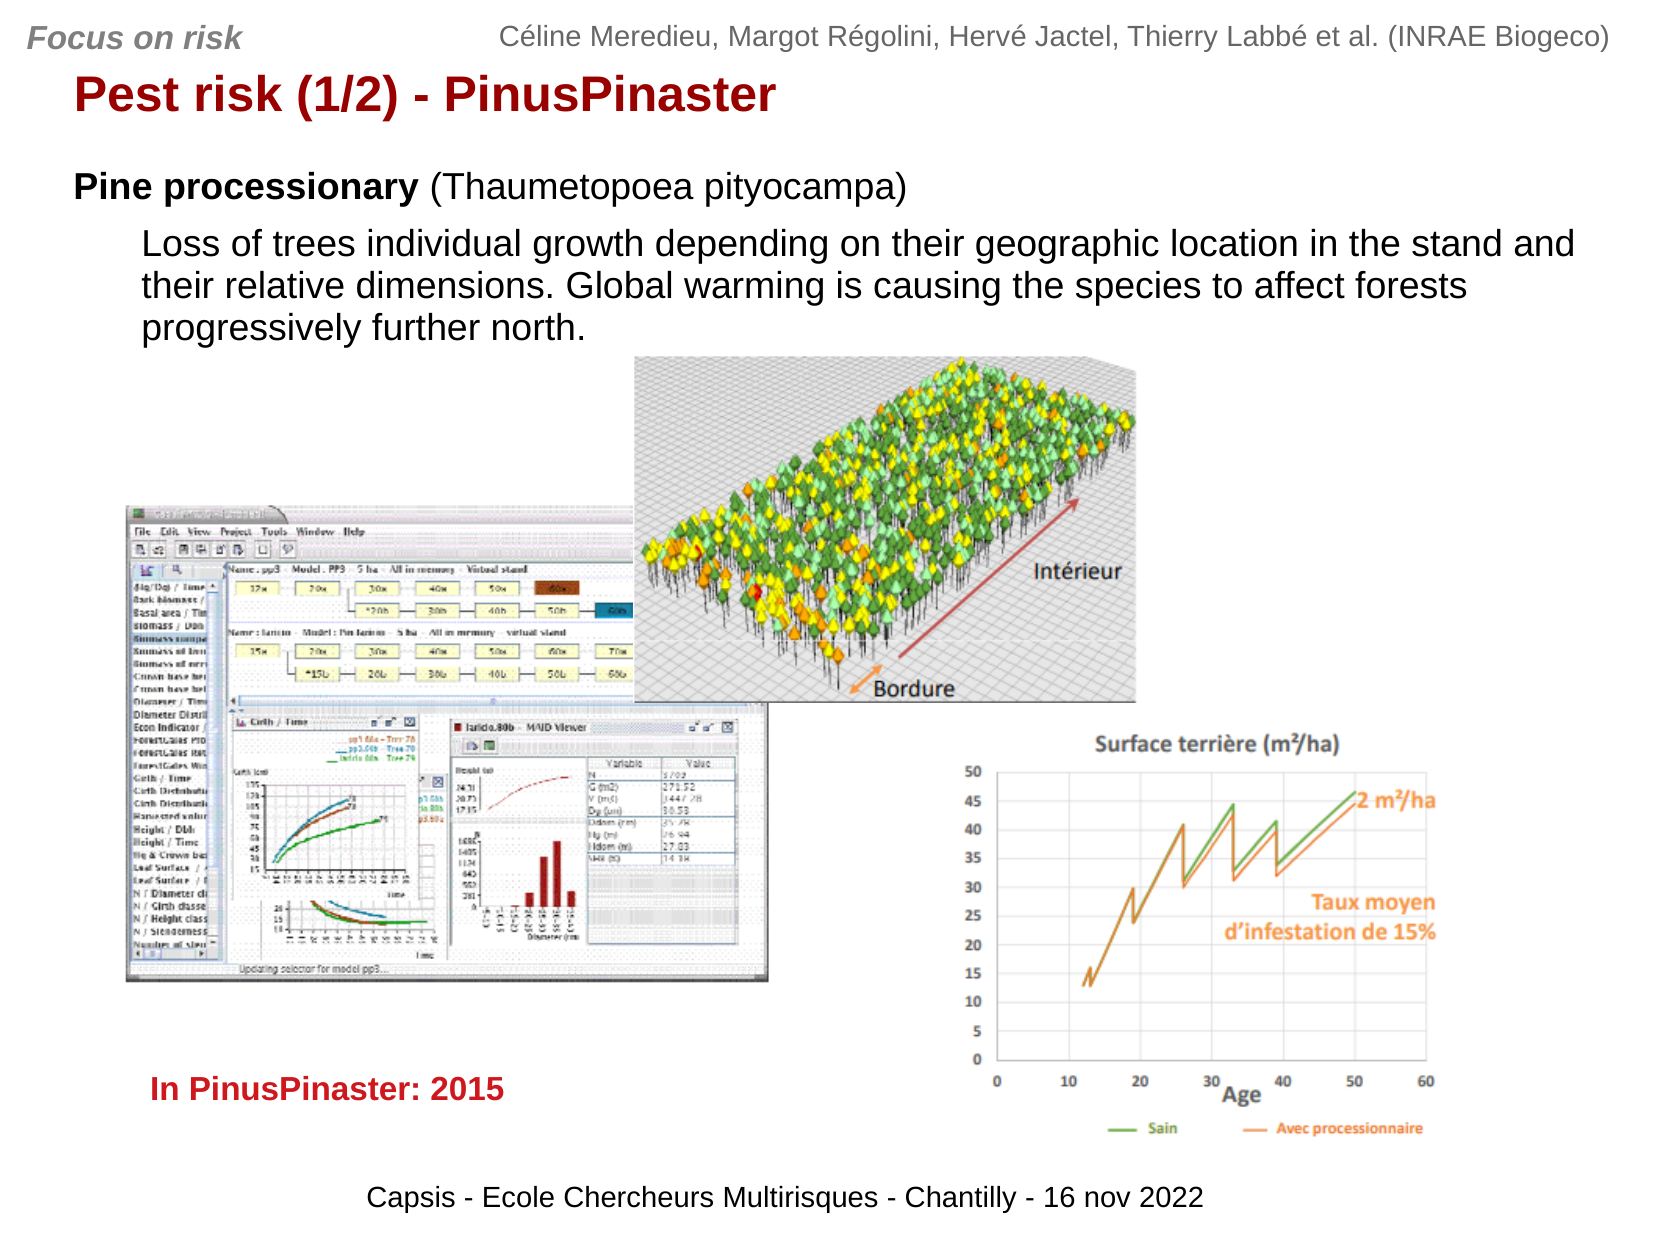

Focus on risk
Céline Meredieu, Margot Régolini, Hervé Jactel, Thierry Labbé et al. (INRAE Biogeco)
Pest risk (1/2) - PinusPinaster
Pine processionary (Thaumetopoea pityocampa)
Loss of trees individual growth depending on their geographic location in the stand and their relative dimensions. Global warming is causing the species to affect forests progressively further north.
In PinusPinaster: 2015